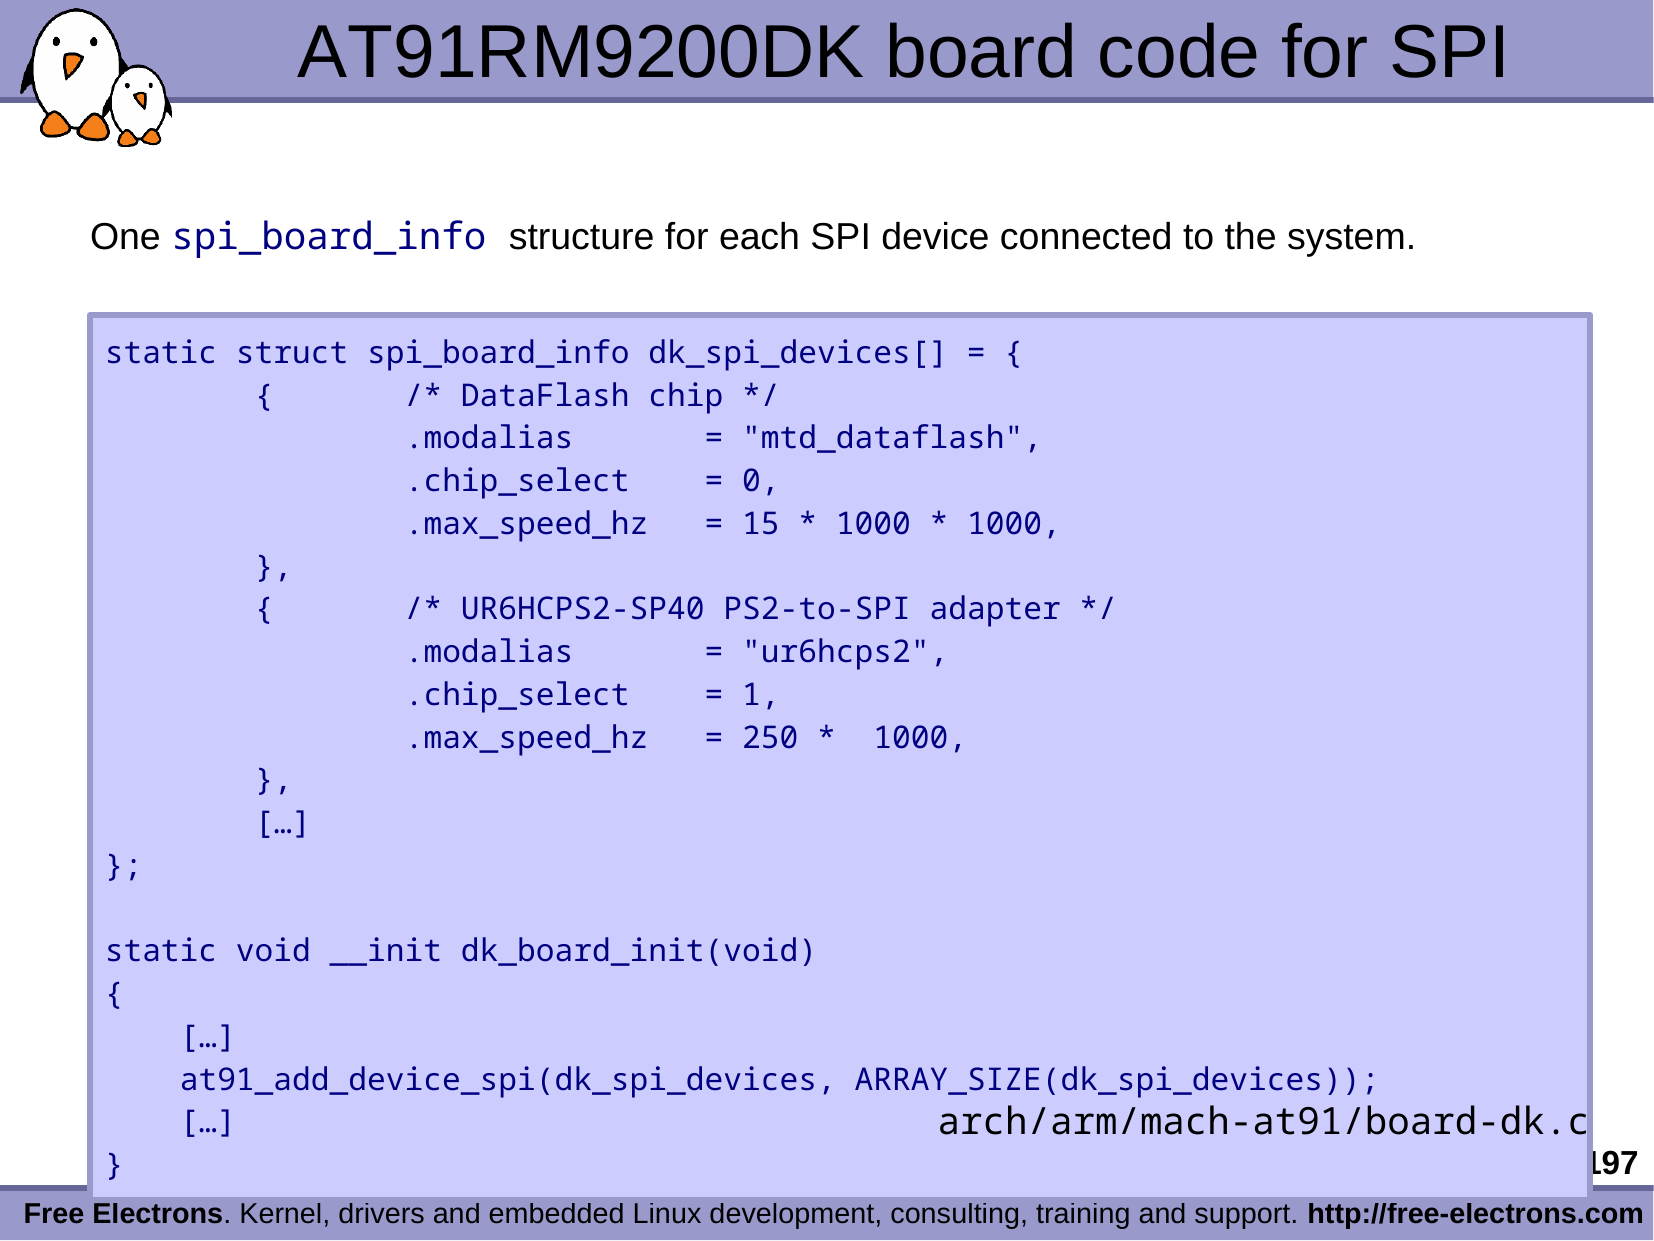

# AT91RM9200DK board code for SPI
One spi_board_info structure for each SPI device connected to the system.
static struct spi_board_info dk_spi_devices[] = {
 { /* DataFlash chip */
 .modalias = "mtd_dataflash",
 .chip_select = 0,
 .max_speed_hz = 15 * 1000 * 1000,
 },
 { /* UR6HCPS2-SP40 PS2-to-SPI adapter */
 .modalias = "ur6hcps2",
 .chip_select = 1,
 .max_speed_hz = 250 * 1000,
 },
		[…]
};
static void __init dk_board_init(void)
{
	[…]
	at91_add_device_spi(dk_spi_devices, ARRAY_SIZE(dk_spi_devices));
	[…]
}
arch/arm/mach-at91/board-dk.c